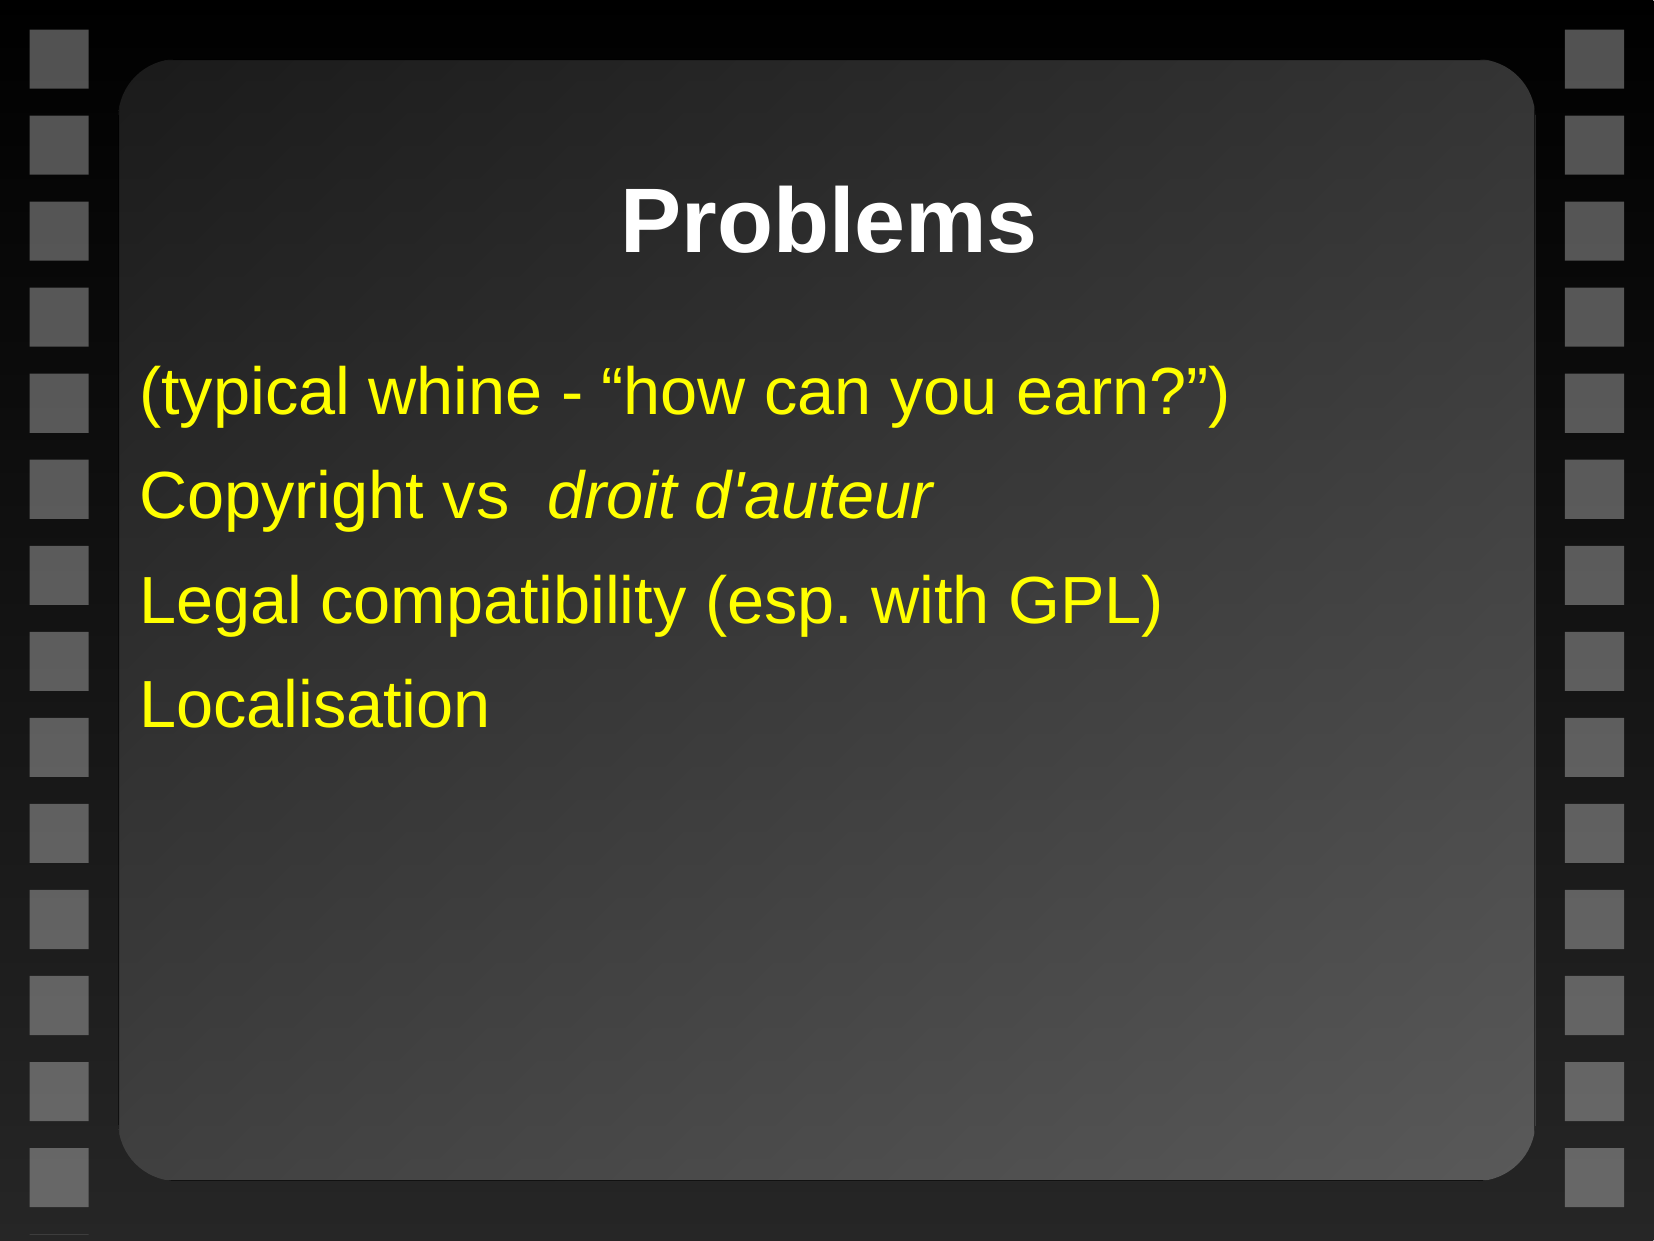

# Problems
(typical whine - “how can you earn?”)
Copyright vs droit d'auteur
Legal compatibility (esp. with GPL)
Localisation